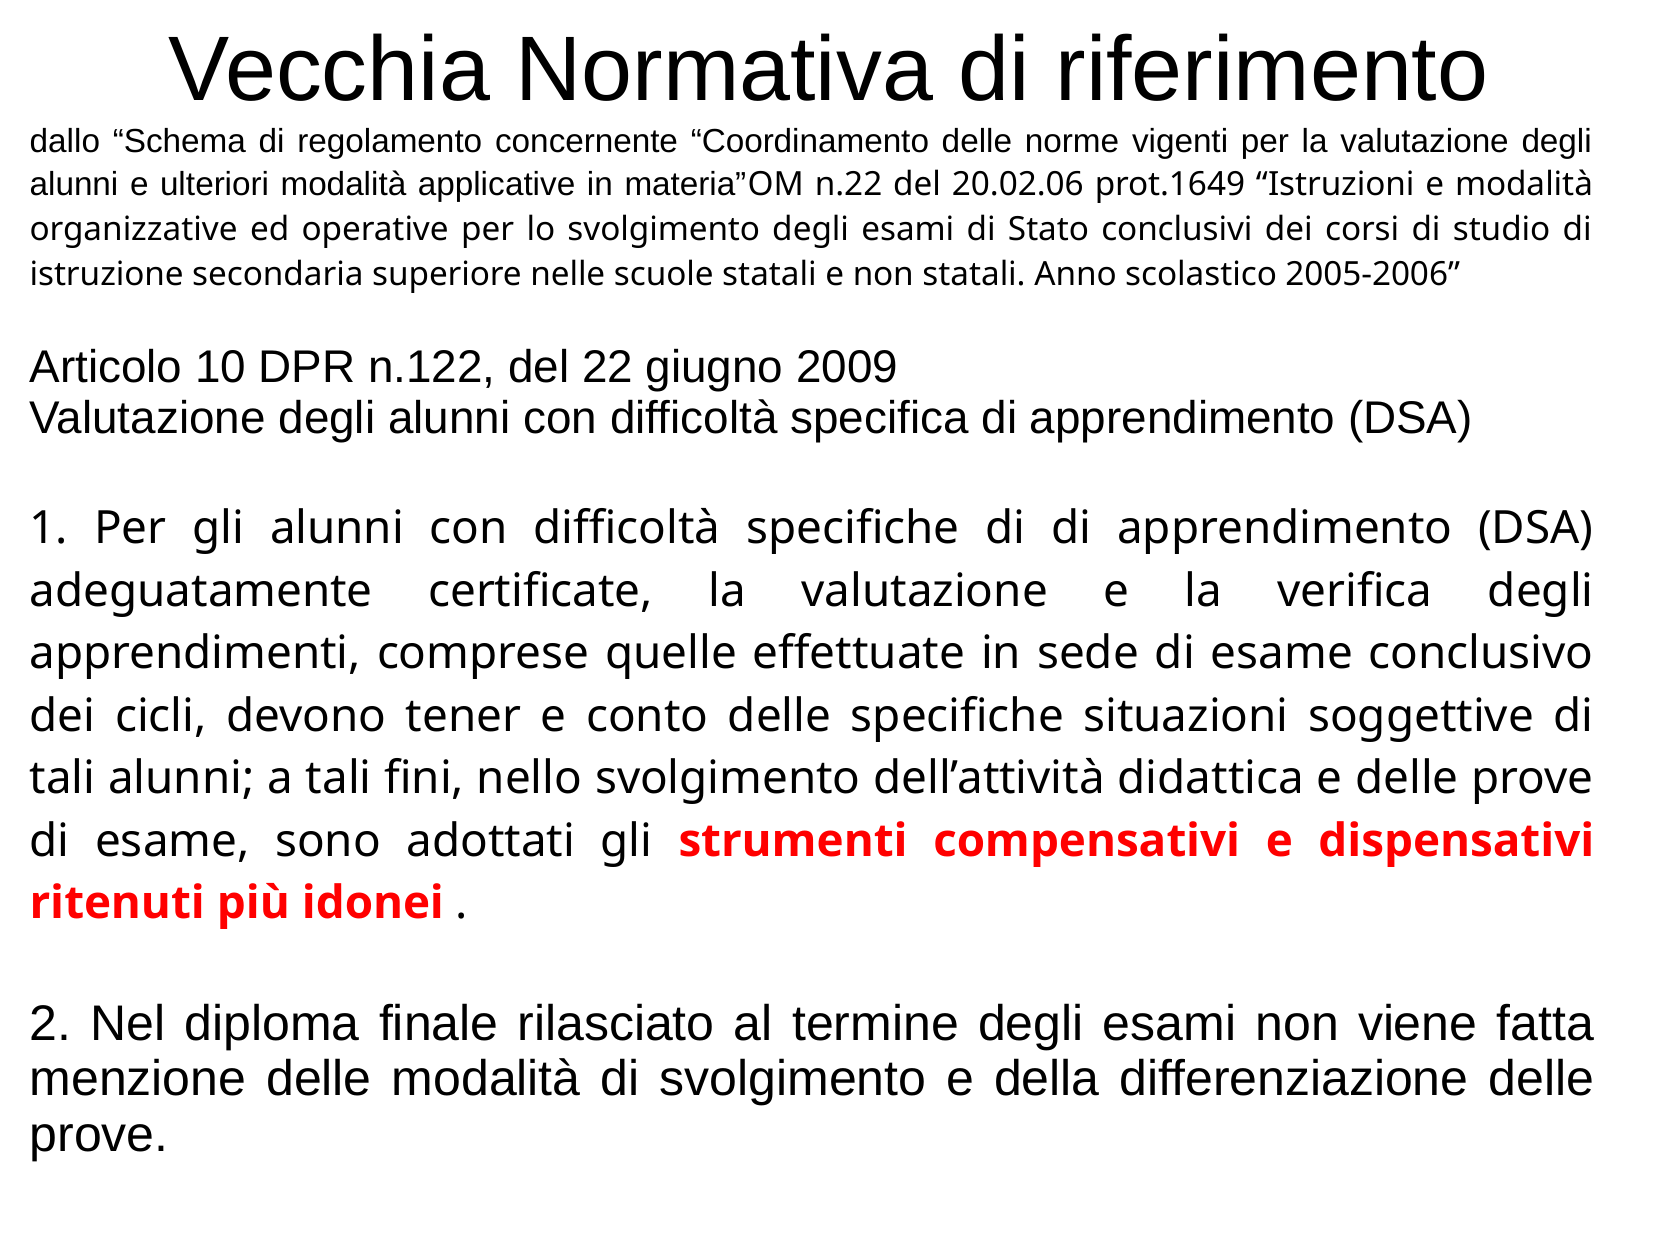

# Vecchia Normativa di riferimento
dallo “Schema di regolamento concernente “Coordinamento delle norme vigenti per la valutazione degli alunni e ulteriori modalità applicative in materia”OM n.22 del 20.02.06 prot.1649 “Istruzioni e modalità organizzative ed operative per lo svolgimento degli esami di Stato conclusivi dei corsi di studio di istruzione secondaria superiore nelle scuole statali e non statali. Anno scolastico 2005-2006”
Articolo 10 DPR n.122, del 22 giugno 2009
Valutazione degli alunni con difficoltà specifica di apprendimento (DSA)
1. Per gli alunni con difficoltà specifiche di di apprendimento (DSA) adeguatamente certificate, la valutazione e la verifica degli apprendimenti, comprese quelle effettuate in sede di esame conclusivo dei cicli, devono tener e conto delle specifiche situazioni soggettive di tali alunni; a tali fini, nello svolgimento dell’attività didattica e delle prove di esame, sono adottati gli strumenti compensativi e dispensativi ritenuti più idonei .
2. Nel diploma finale rilasciato al termine degli esami non viene fatta menzione delle modalità di svolgimento e della differenziazione delle prove.